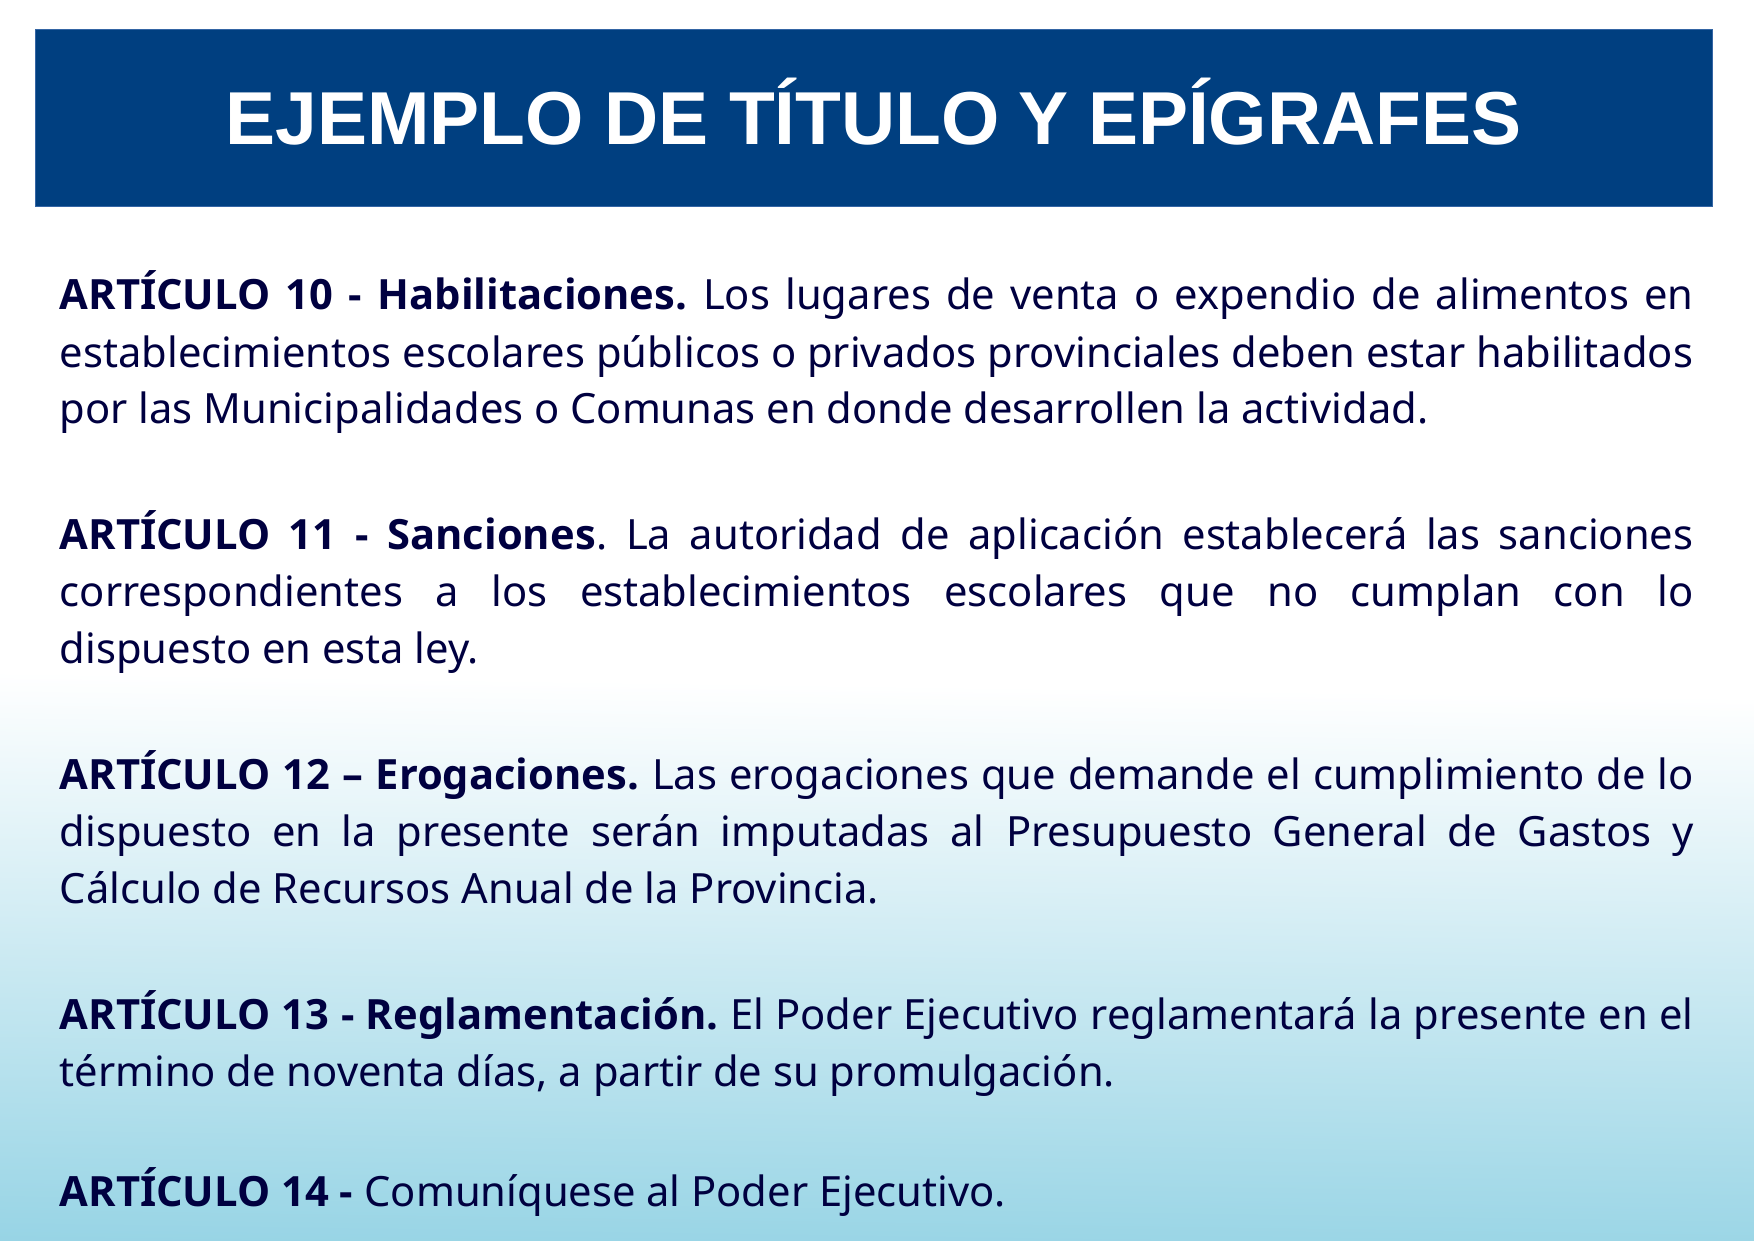

EJEMPLO DE TÍTULO Y EPÍGRAFES
ARTÍCULO 10 - Habilitaciones. Los lugares de venta o expendio de alimentos en establecimientos escolares públicos o privados provinciales deben estar habilitados por las Municipalidades o Comunas en donde desarrollen la actividad.
ARTÍCULO 11 - Sanciones. La autoridad de aplicación establecerá las sanciones correspondientes a los establecimientos escolares que no cumplan con lo dispuesto en esta ley.
ARTÍCULO 12 – Erogaciones. Las erogaciones que demande el cumplimiento de lo dispuesto en la presente serán imputadas al Presupuesto General de Gastos y Cálculo de Recursos Anual de la Provincia.
ARTÍCULO 13 - Reglamentación. El Poder Ejecutivo reglamentará la presente en el término de noventa días, a partir de su promulgación.
ARTÍCULO 14 - Comuníquese al Poder Ejecutivo.